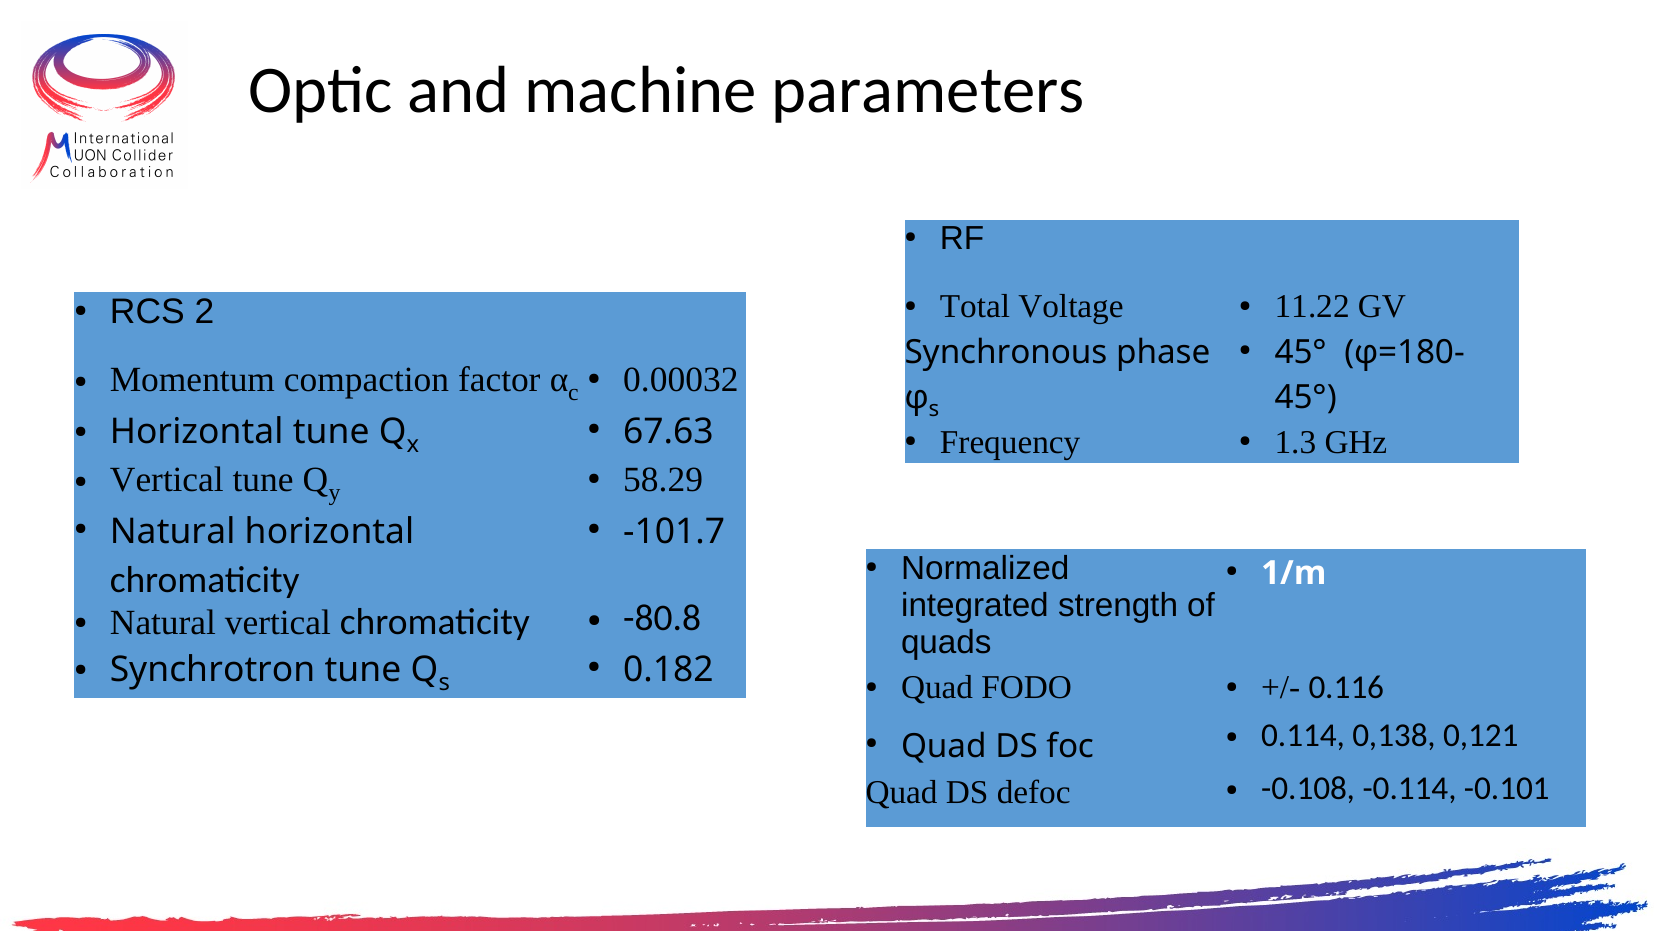

Optic and machine parameters
| RF | |
| --- | --- |
| Total Voltage | 11.22 GV |
| Synchronous phase φs | 45° (φ=180-45°) |
| Frequency | 1.3 GHz |
| RCS 2 | |
| --- | --- |
| Momentum compaction factor αc | 0.00032 |
| Horizontal tune Qx | 67.63 |
| Vertical tune Qy | 58.29 |
| Natural horizontal chromaticity | -101.7 |
| Natural vertical chromaticity | -80.8 |
| Synchrotron tune Qs | 0.182 |
| Normalized integrated strength of quads | 1/m |
| --- | --- |
| Quad FODO | +/- 0.116 |
| Quad DS foc | 0.114, 0,138, 0,121 |
| Quad DS defoc | -0.108, -0.114, -0.101 |